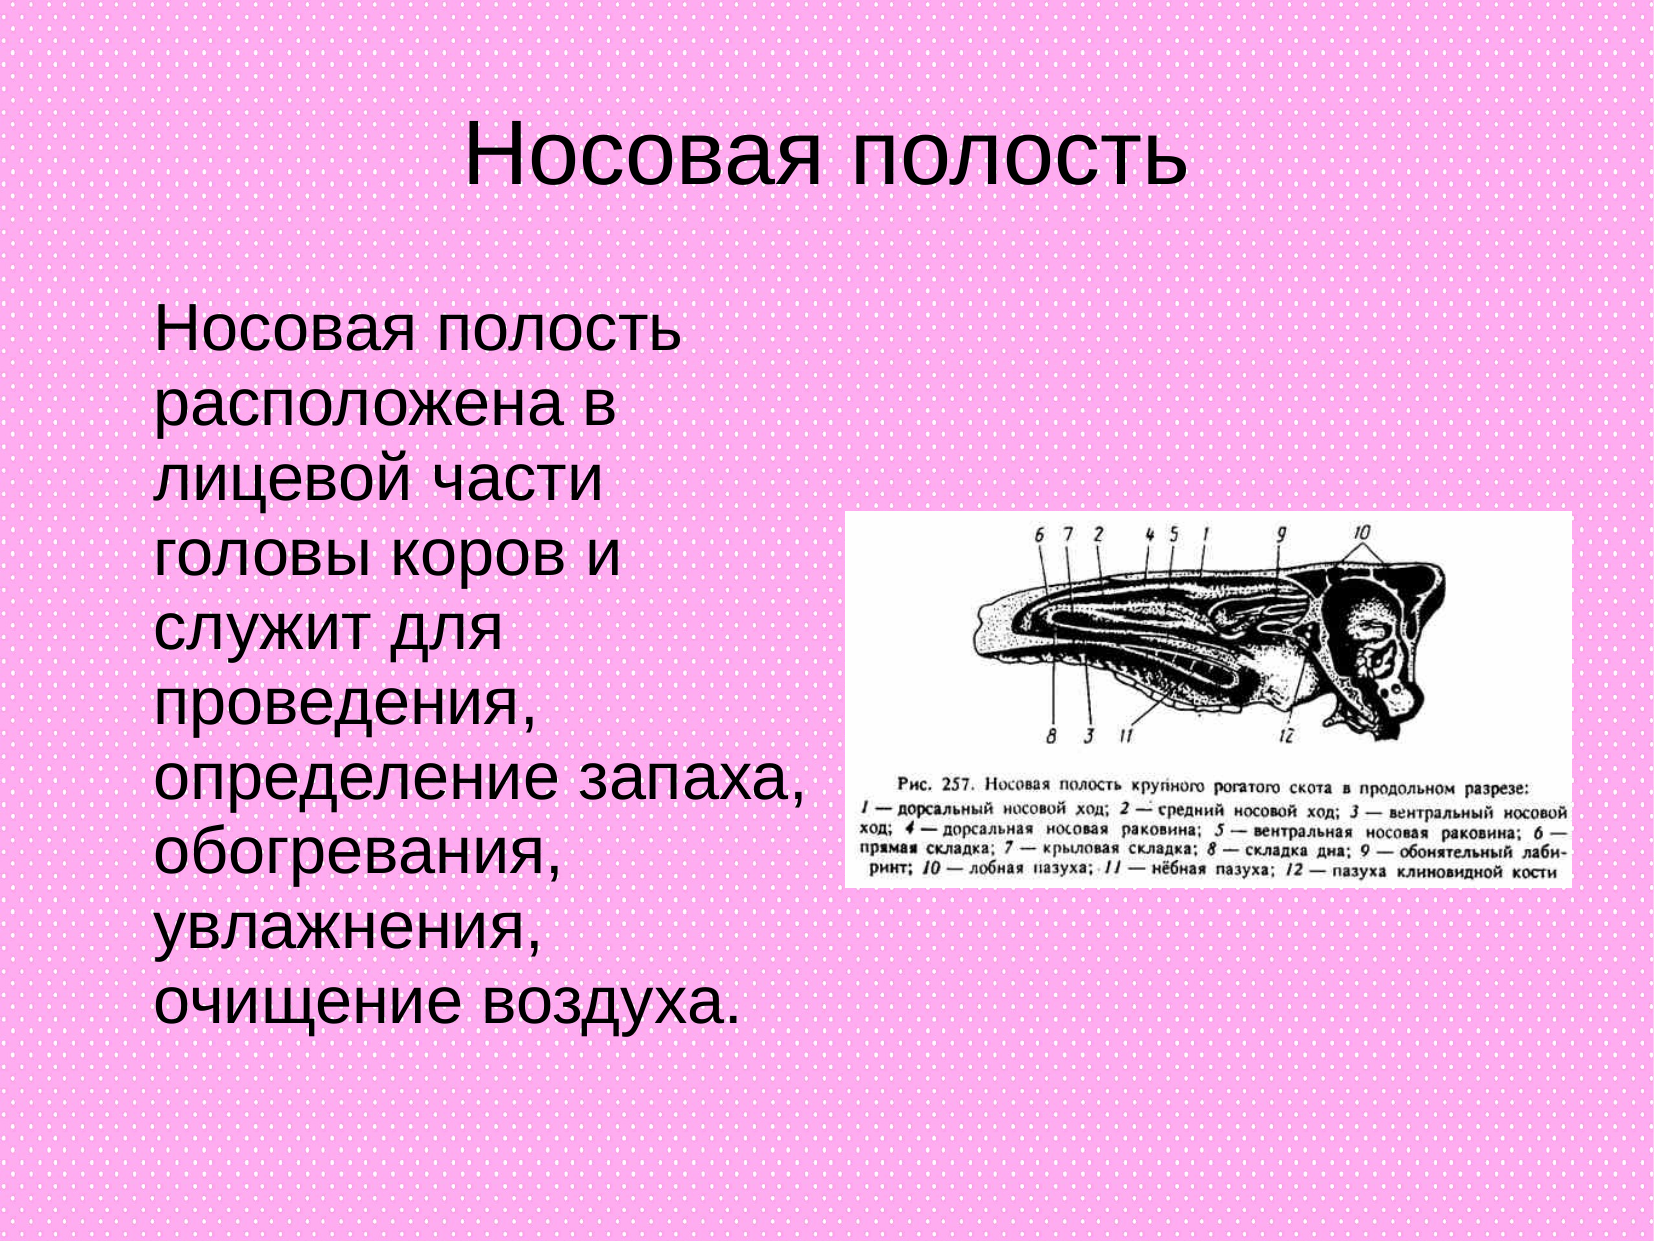

# Носовая полость
Носовая полость расположена в лицевой части головы коров и служит для проведения, определение запаха, обогревания, увлажнения, очищение воздуха.